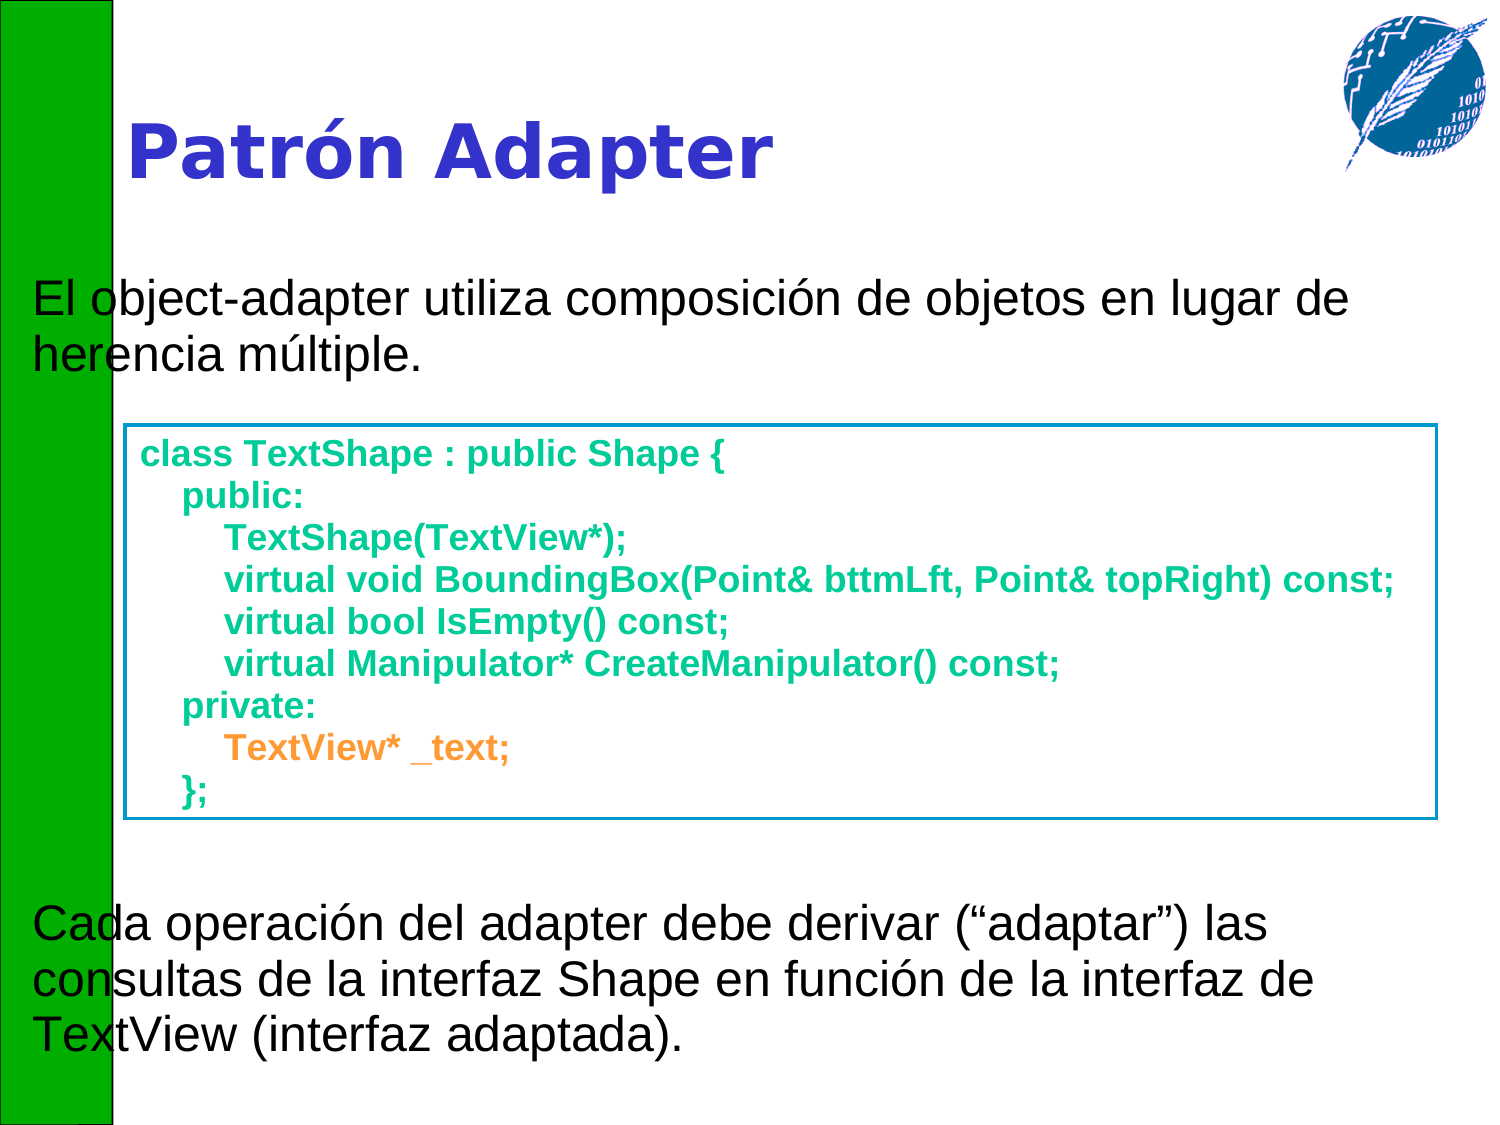

# Patrón Adapter
El object-adapter utiliza composición de objetos en lugar de herencia múltiple.
class TextShape : public Shape {
 public:
 TextShape(TextView*);
 virtual void BoundingBox(Point& bttmLft, Point& topRight) const;
 virtual bool IsEmpty() const;
 virtual Manipulator* CreateManipulator() const;
 private:
 TextView* _text;
 };
Cada operación del adapter debe derivar (“adaptar”) las consultas de la interfaz Shape en función de la interfaz de TextView (interfaz adaptada).